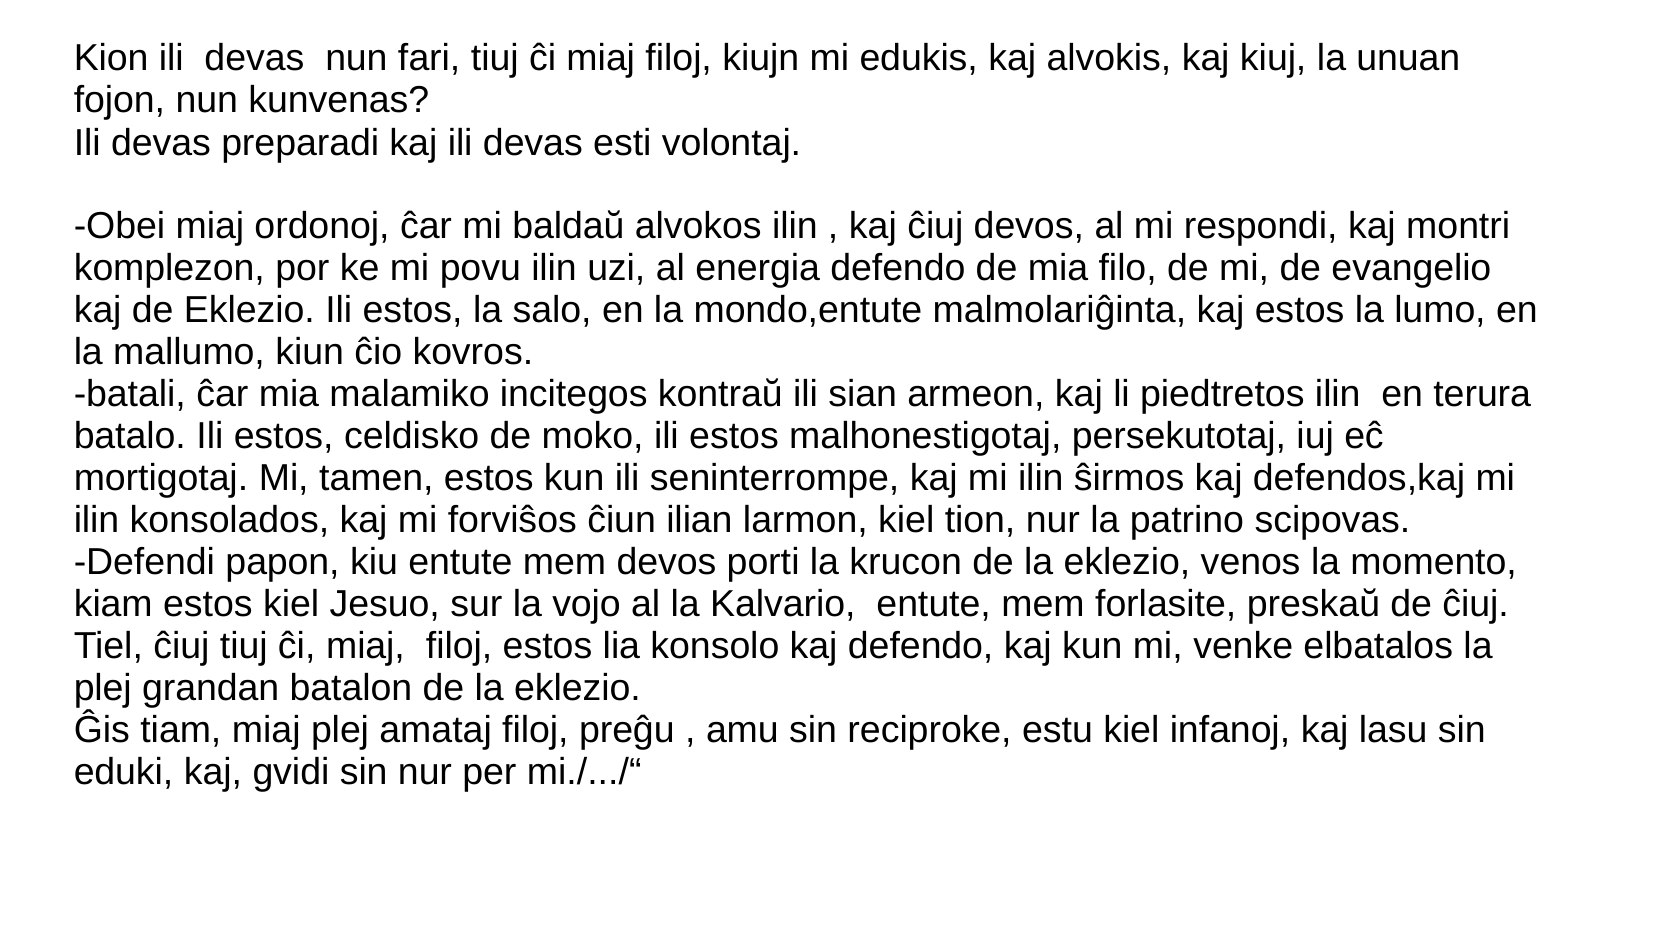

Kion ili devas nun fari, tiuj ĉi miaj filoj, kiujn mi edukis, kaj alvokis, kaj kiuj, la unuan fojon, nun kunvenas?
Ili devas preparadi kaj ili devas esti volontaj.
-Obei miaj ordonoj, ĉar mi baldaŭ alvokos ilin , kaj ĉiuj devos, al mi respondi, kaj montri komplezon, por ke mi povu ilin uzi, al energia defendo de mia filo, de mi, de evangelio kaj de Eklezio. Ili estos, la salo, en la mondo,entute malmolariĝinta, kaj estos la lumo, en la mallumo, kiun ĉio kovros.
-batali, ĉar mia malamiko incitegos kontraŭ ili sian armeon, kaj li piedtretos ilin en terura batalo. Ili estos, celdisko de moko, ili estos malhonestigotaj, persekutotaj, iuj eĉ mortigotaj. Mi, tamen, estos kun ili seninterrompe, kaj mi ilin ŝirmos kaj defendos,kaj mi ilin konsolados, kaj mi forviŝos ĉiun ilian larmon, kiel tion, nur la patrino scipovas.
-Defendi papon, kiu entute mem devos porti la krucon de la eklezio, venos la momento, kiam estos kiel Jesuo, sur la vojo al la Kalvario, entute, mem forlasite, preskaŭ de ĉiuj. Tiel, ĉiuj tiuj ĉi, miaj, filoj, estos lia konsolo kaj defendo, kaj kun mi, venke elbatalos la plej grandan batalon de la eklezio.
Ĝis tiam, miaj plej amataj filoj, preĝu , amu sin reciproke, estu kiel infanoj, kaj lasu sin eduki, kaj, gvidi sin nur per mi./.../“